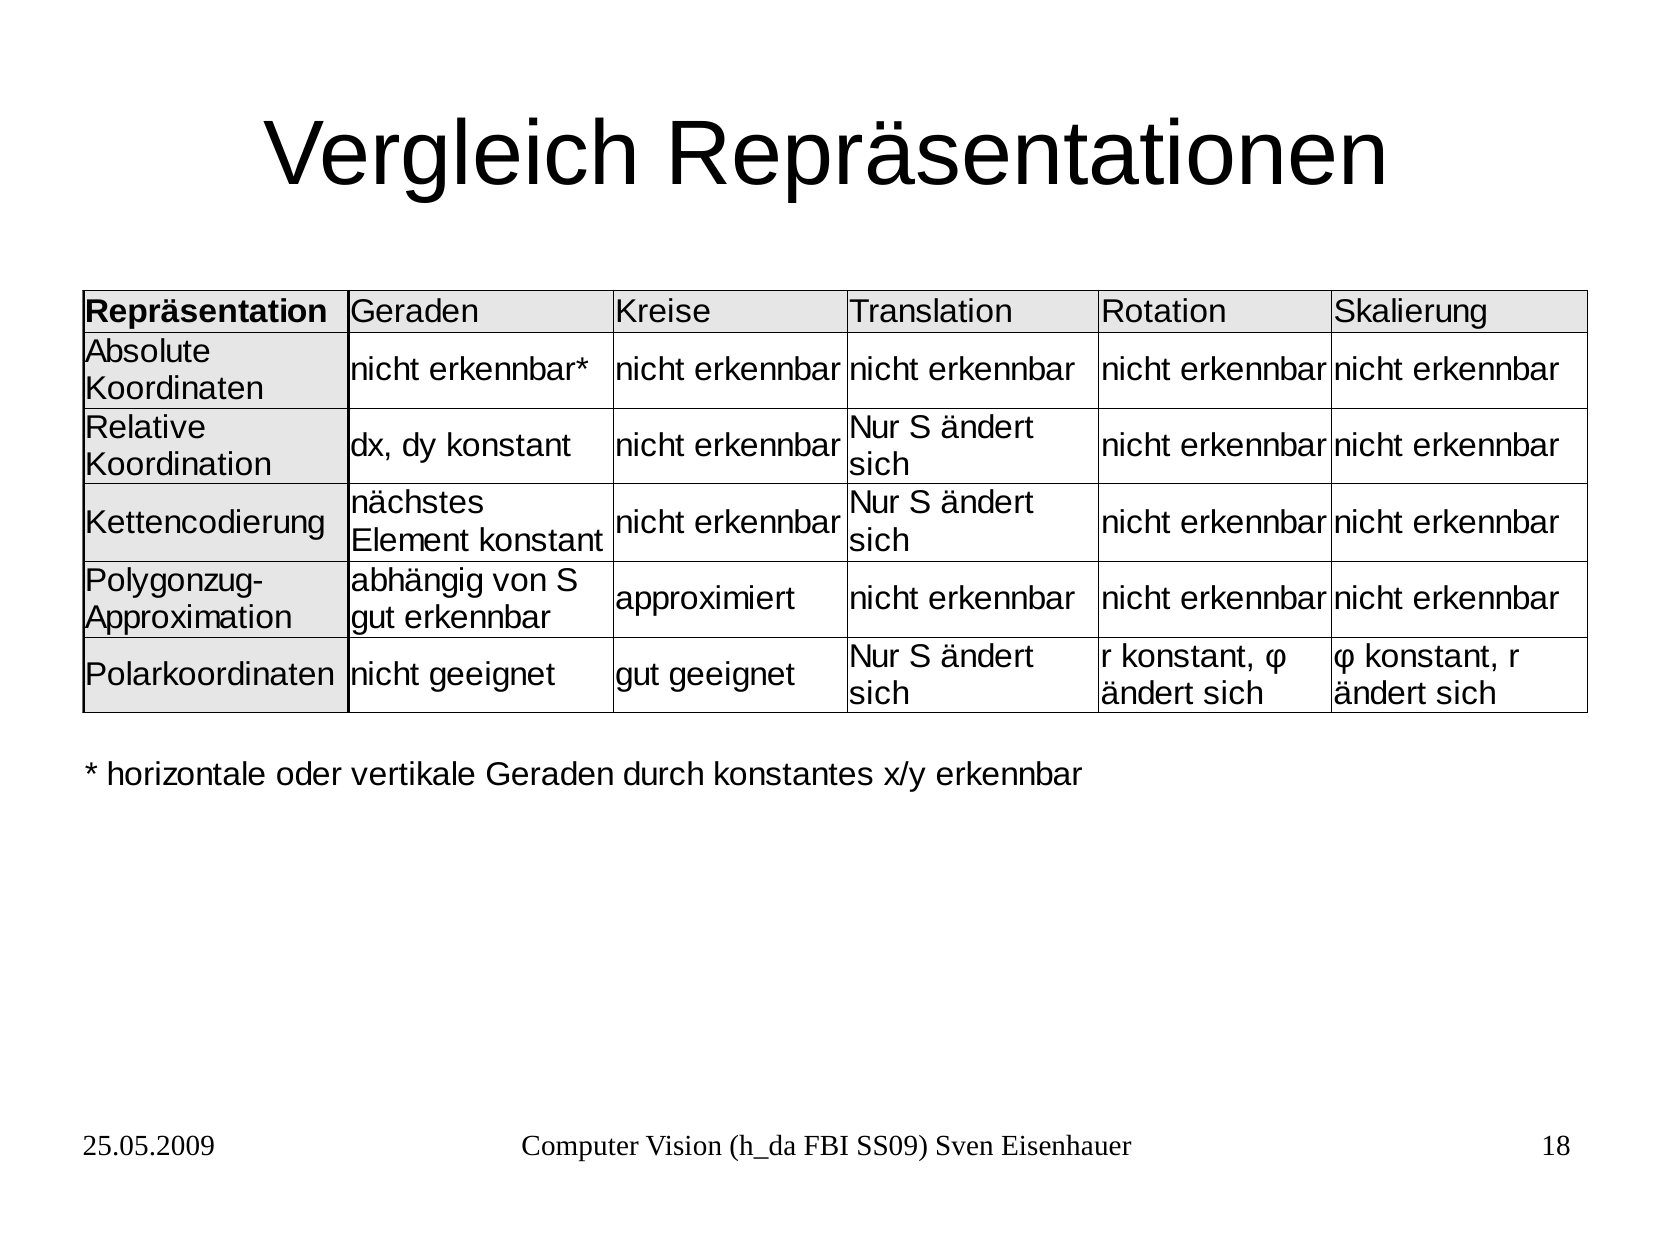

# Vergleich Repräsentationen
25.05.2009
Computer Vision (h_da FBI SS09) Sven Eisenhauer
18